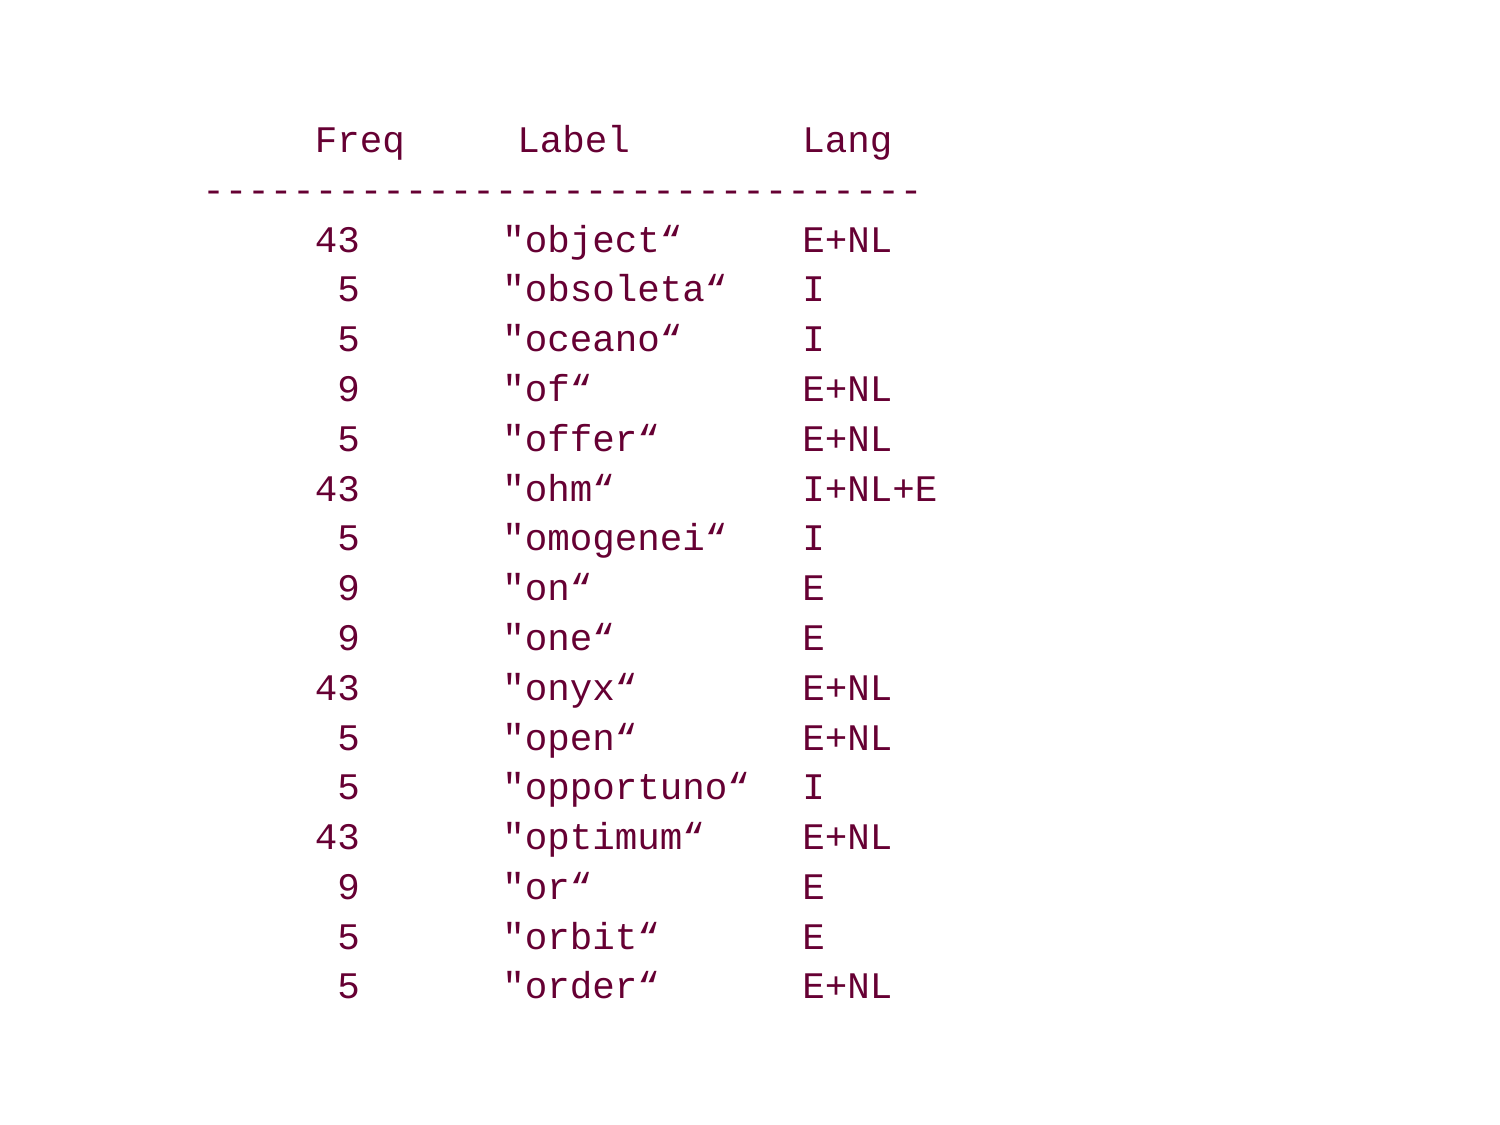

Freq Label		Lang
--------------------------------
 43	"object“	E+NL
 5	"obsoleta“	I
 5	"oceano“	I
 9	"of“		E+NL
 5	"offer“	E+NL
 43	"ohm“		I+NL+E
 5	"omogenei“	I
 9	"on“		E
 9	"one“		E
 43	"onyx“		E+NL
 5	"open“		E+NL
 5	"opportuno“	I
 43	"optimum“	E+NL
 9	"or“		E
 5	"orbit“	E
 5	"order“	E+NL